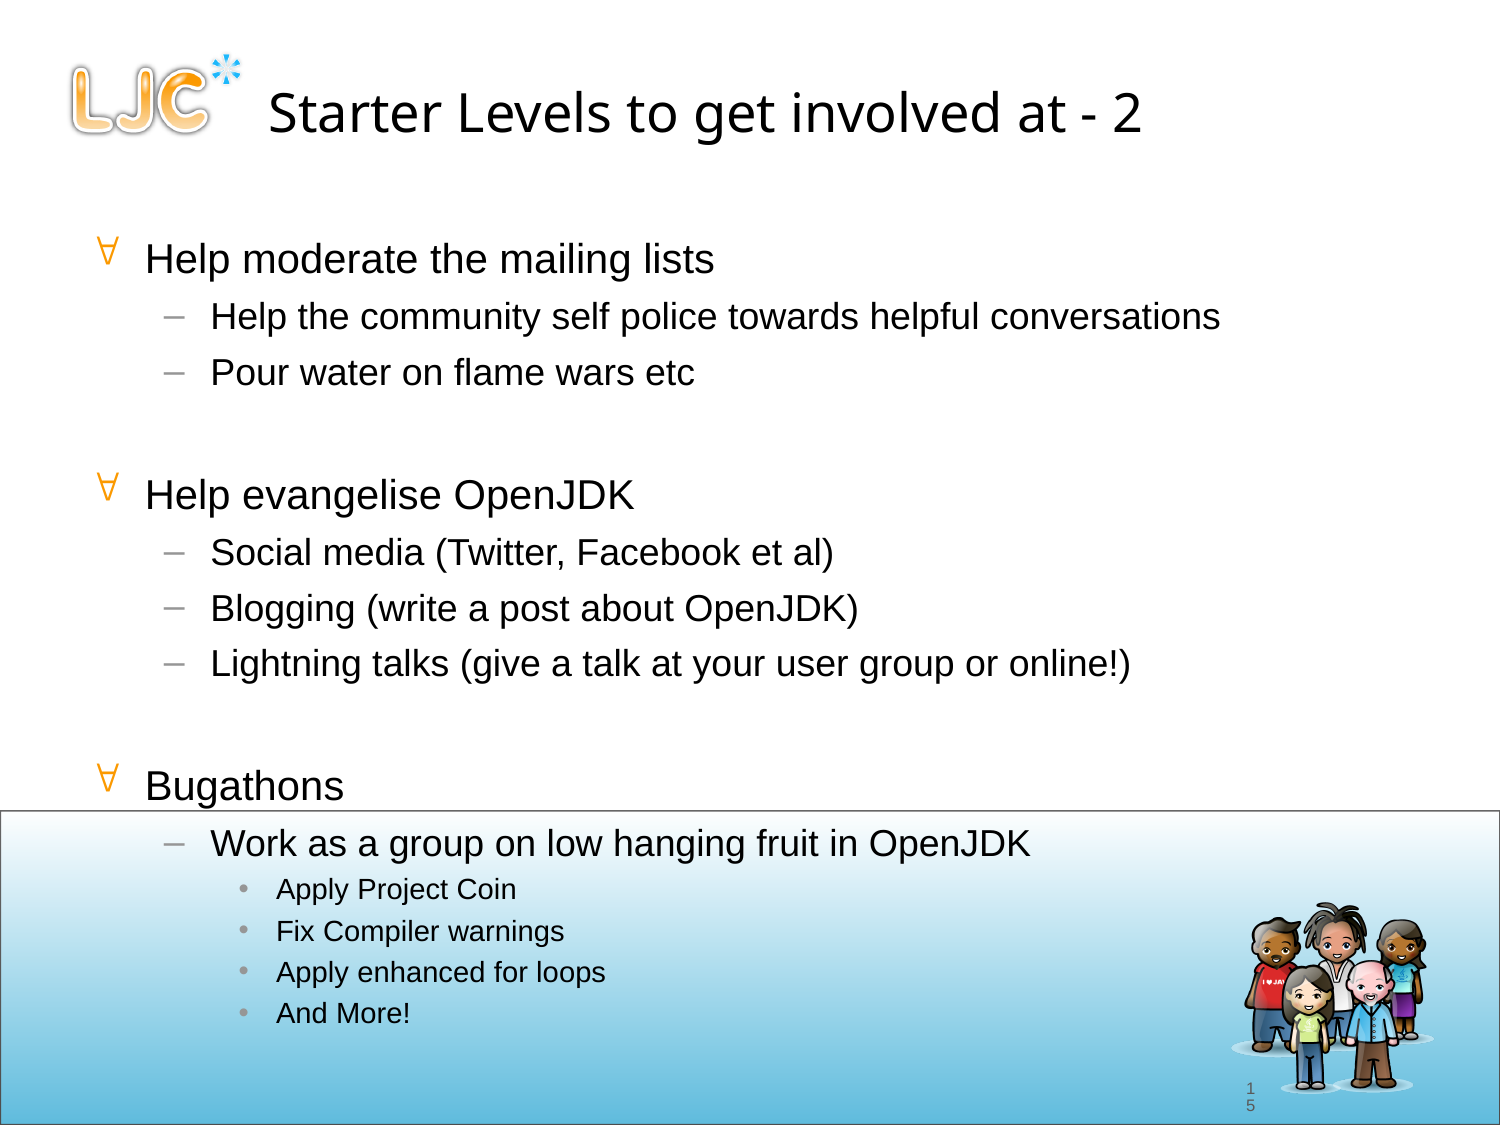

# Starter Levels to get involved at - 2
Help moderate the mailing lists
Help the community self police towards helpful conversations
Pour water on flame wars etc
Help evangelise OpenJDK
Social media (Twitter, Facebook et al)
Blogging (write a post about OpenJDK)
Lightning talks (give a talk at your user group or online!)
Bugathons
Work as a group on low hanging fruit in OpenJDK
Apply Project Coin
Fix Compiler warnings
Apply enhanced for loops
And More!
15